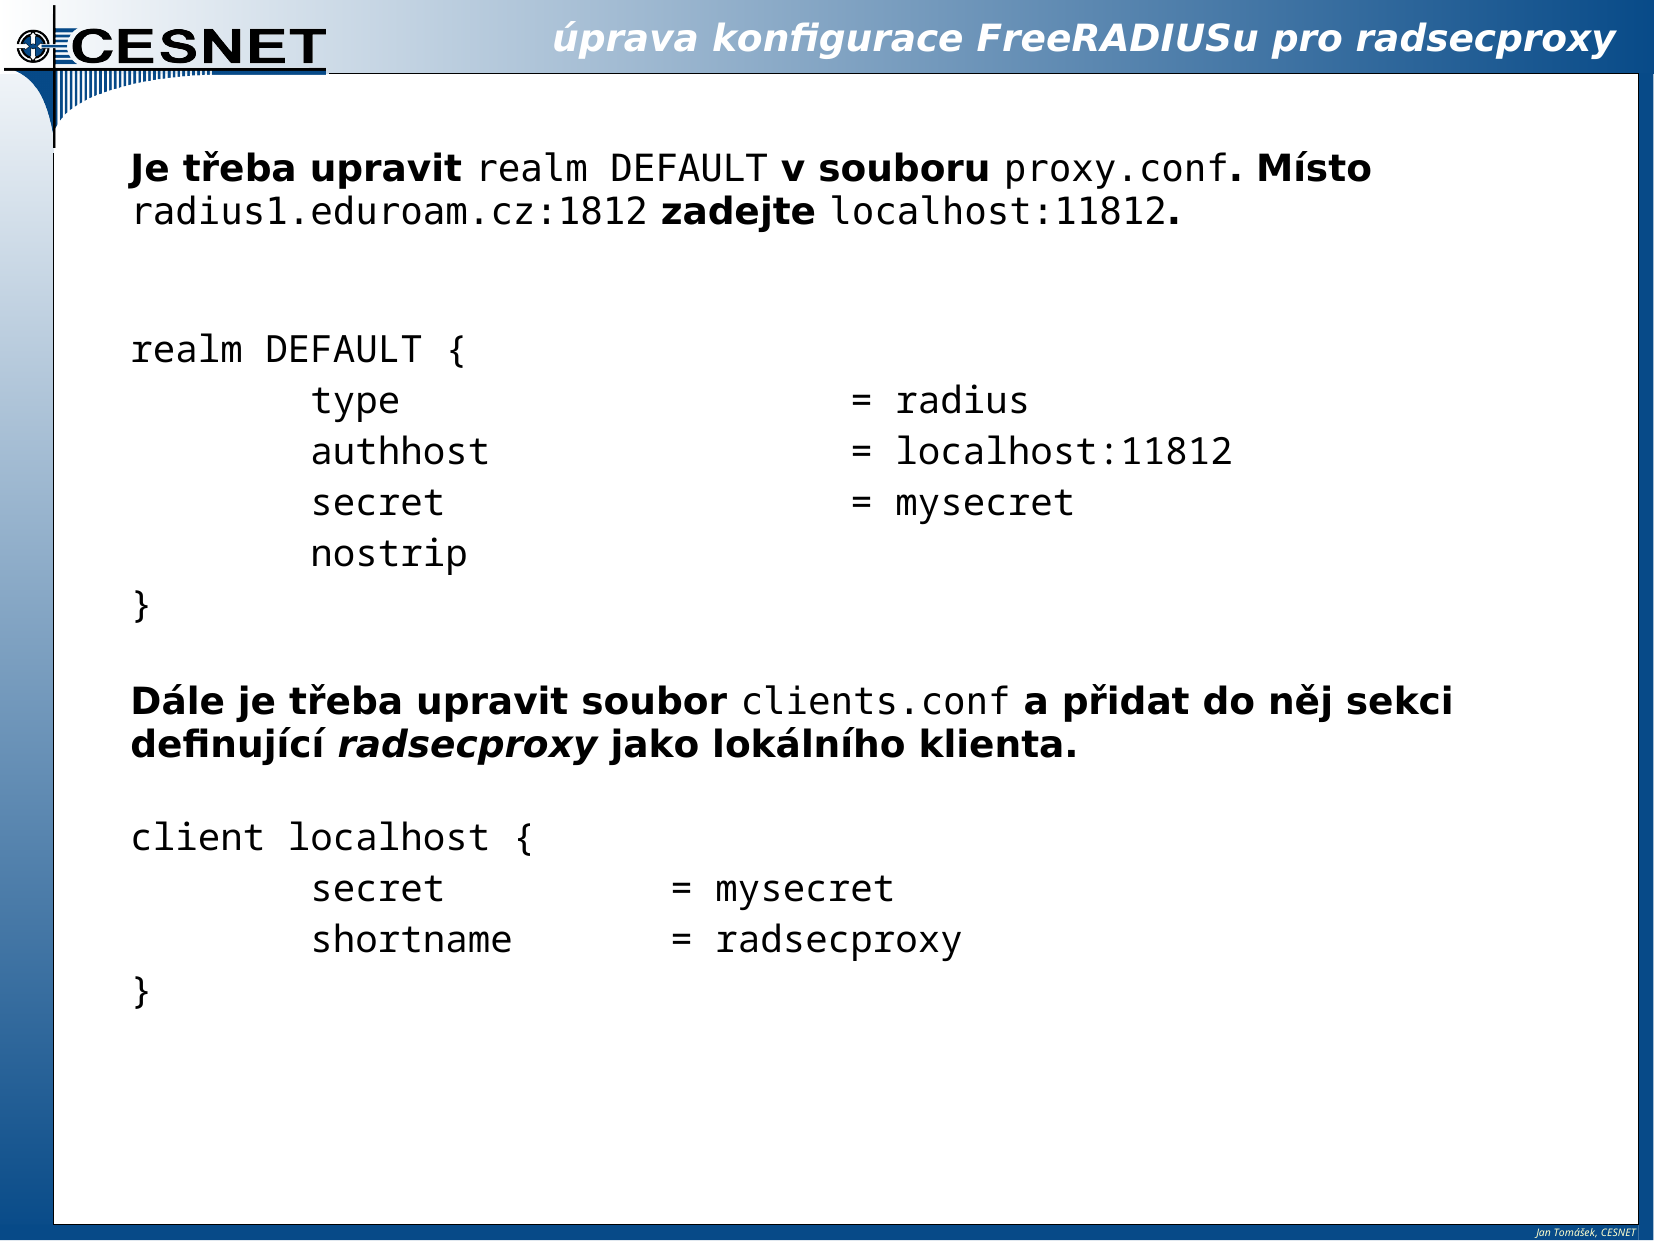

úprava konfigurace FreeRADIUSu pro radsecproxy
Je třeba upravit realm DEFAULT v souboru proxy.conf. Místo radius1.eduroam.cz:1812 zadejte localhost:11812.
realm DEFAULT {
 type = radius
 authhost = localhost:11812
 secret = mysecret
 nostrip
}
Dále je třeba upravit soubor clients.conf a přidat do něj sekci definující radsecproxy jako lokálního klienta.
client localhost {
 secret = mysecret
 shortname = radsecproxy
}
Jan Tomášek, CESNET